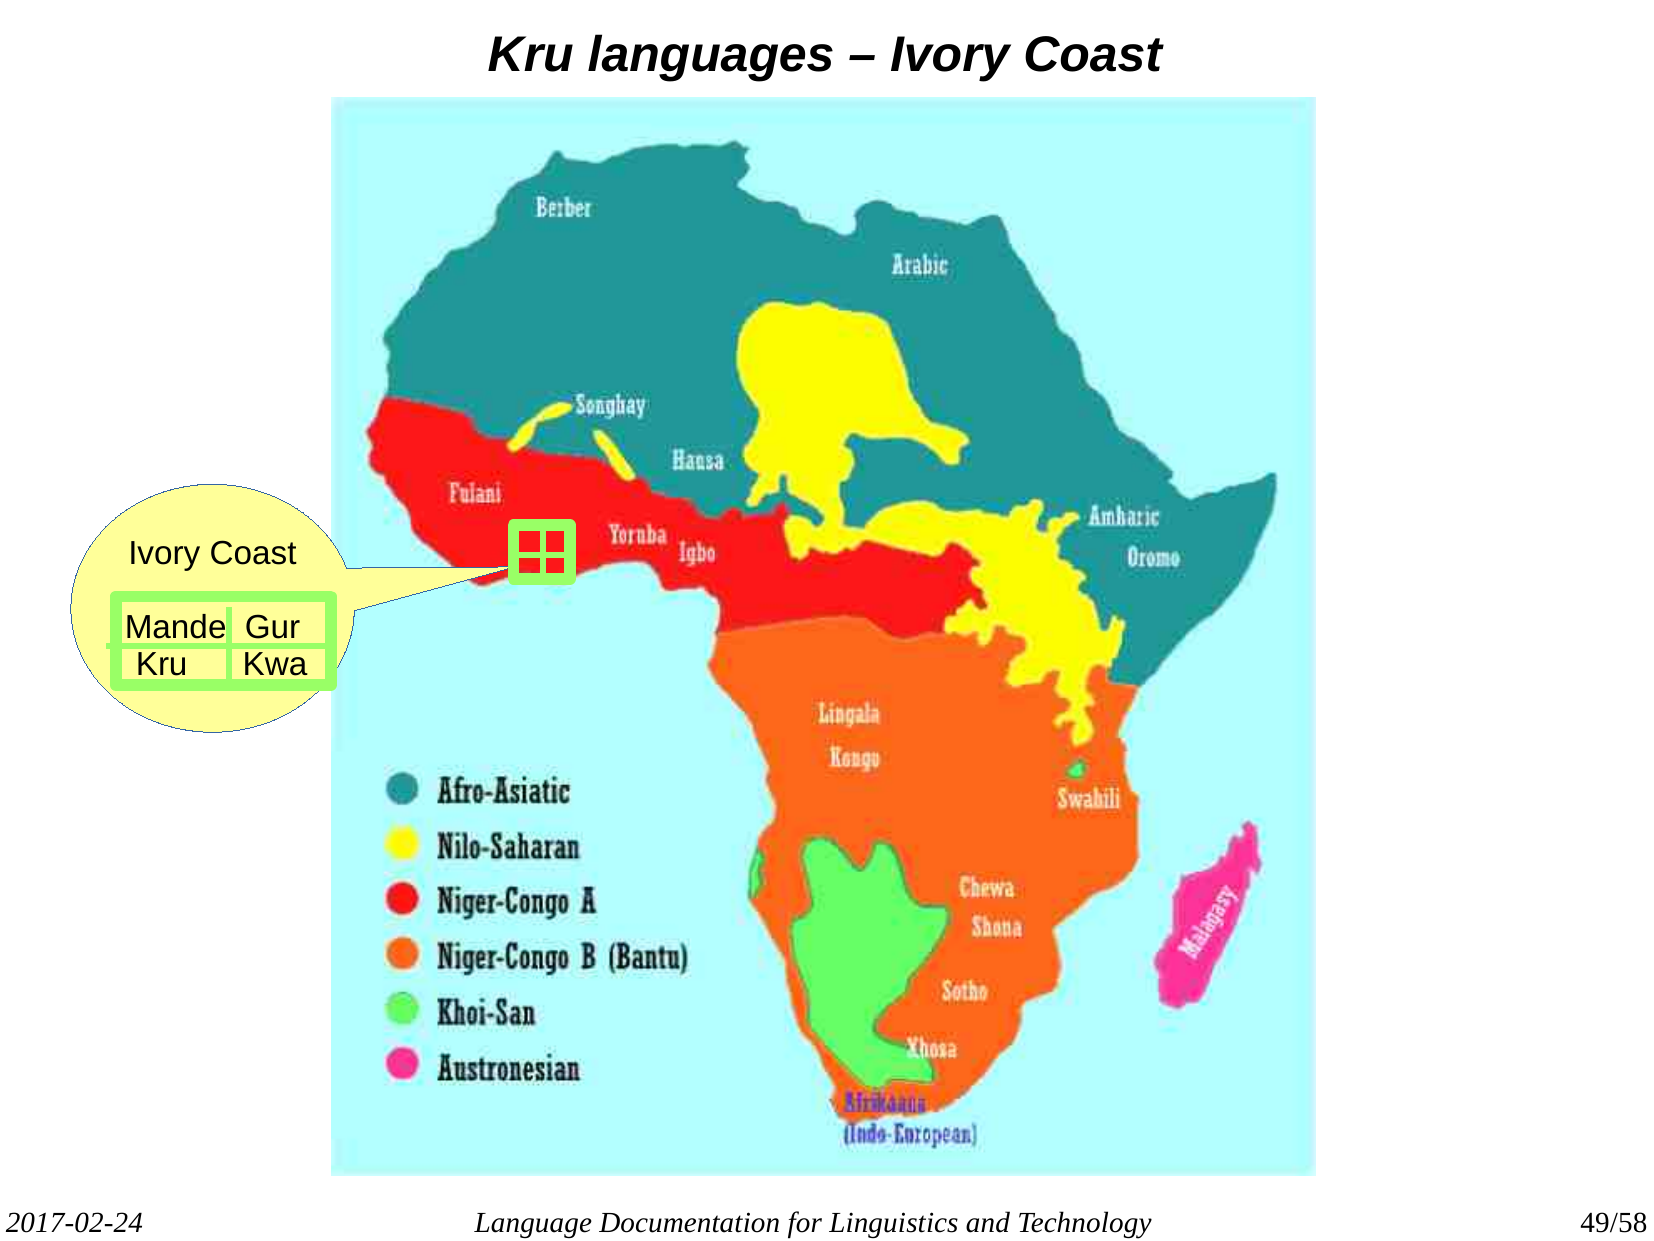

# Kru languages – Ivory Coast
Ivory Coast
Mande Gur
 Kru Kwa
ELKL-4, U Agra, 2016-02-25_27
D. Gibbon: What can endangered languages teach the language technologies?
49